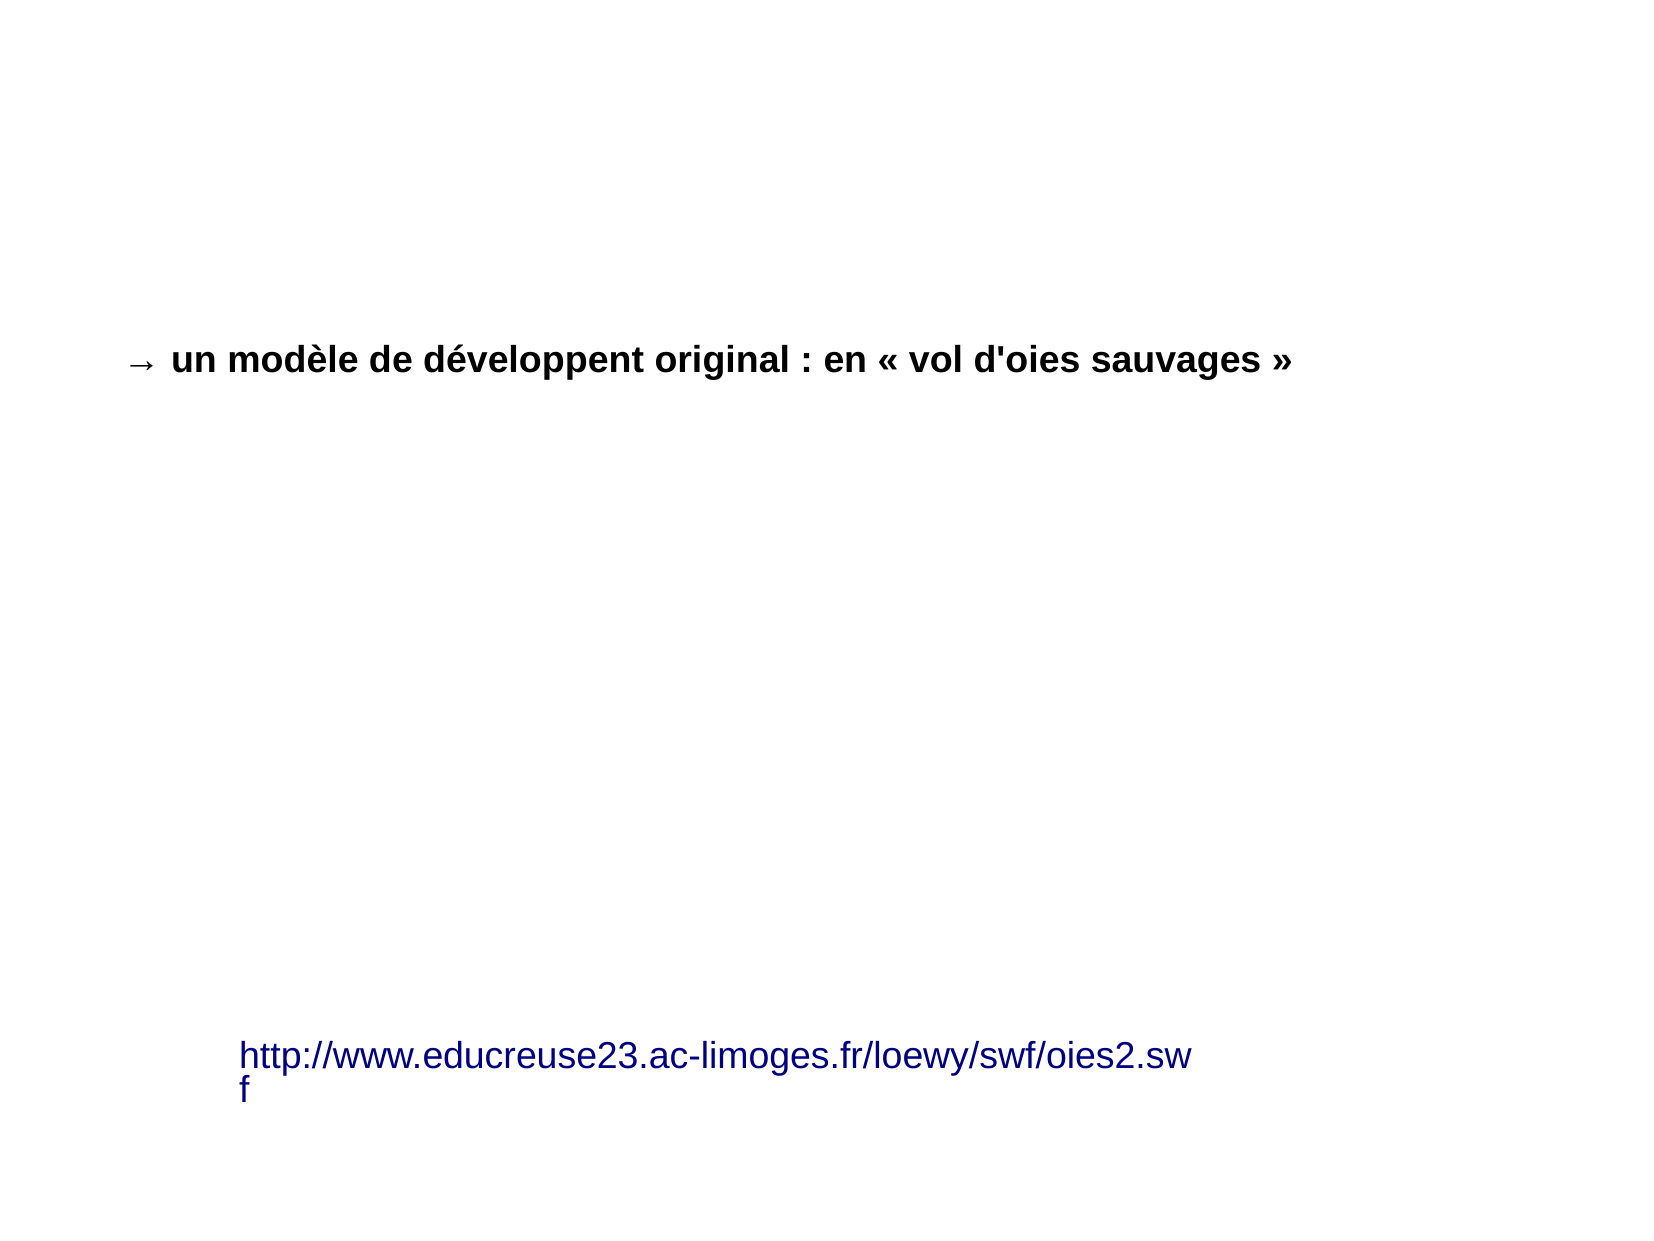

→ un modèle de développent original : en « vol d'oies sauvages »
http://www.educreuse23.ac-limoges.fr/loewy/swf/oies2.swf